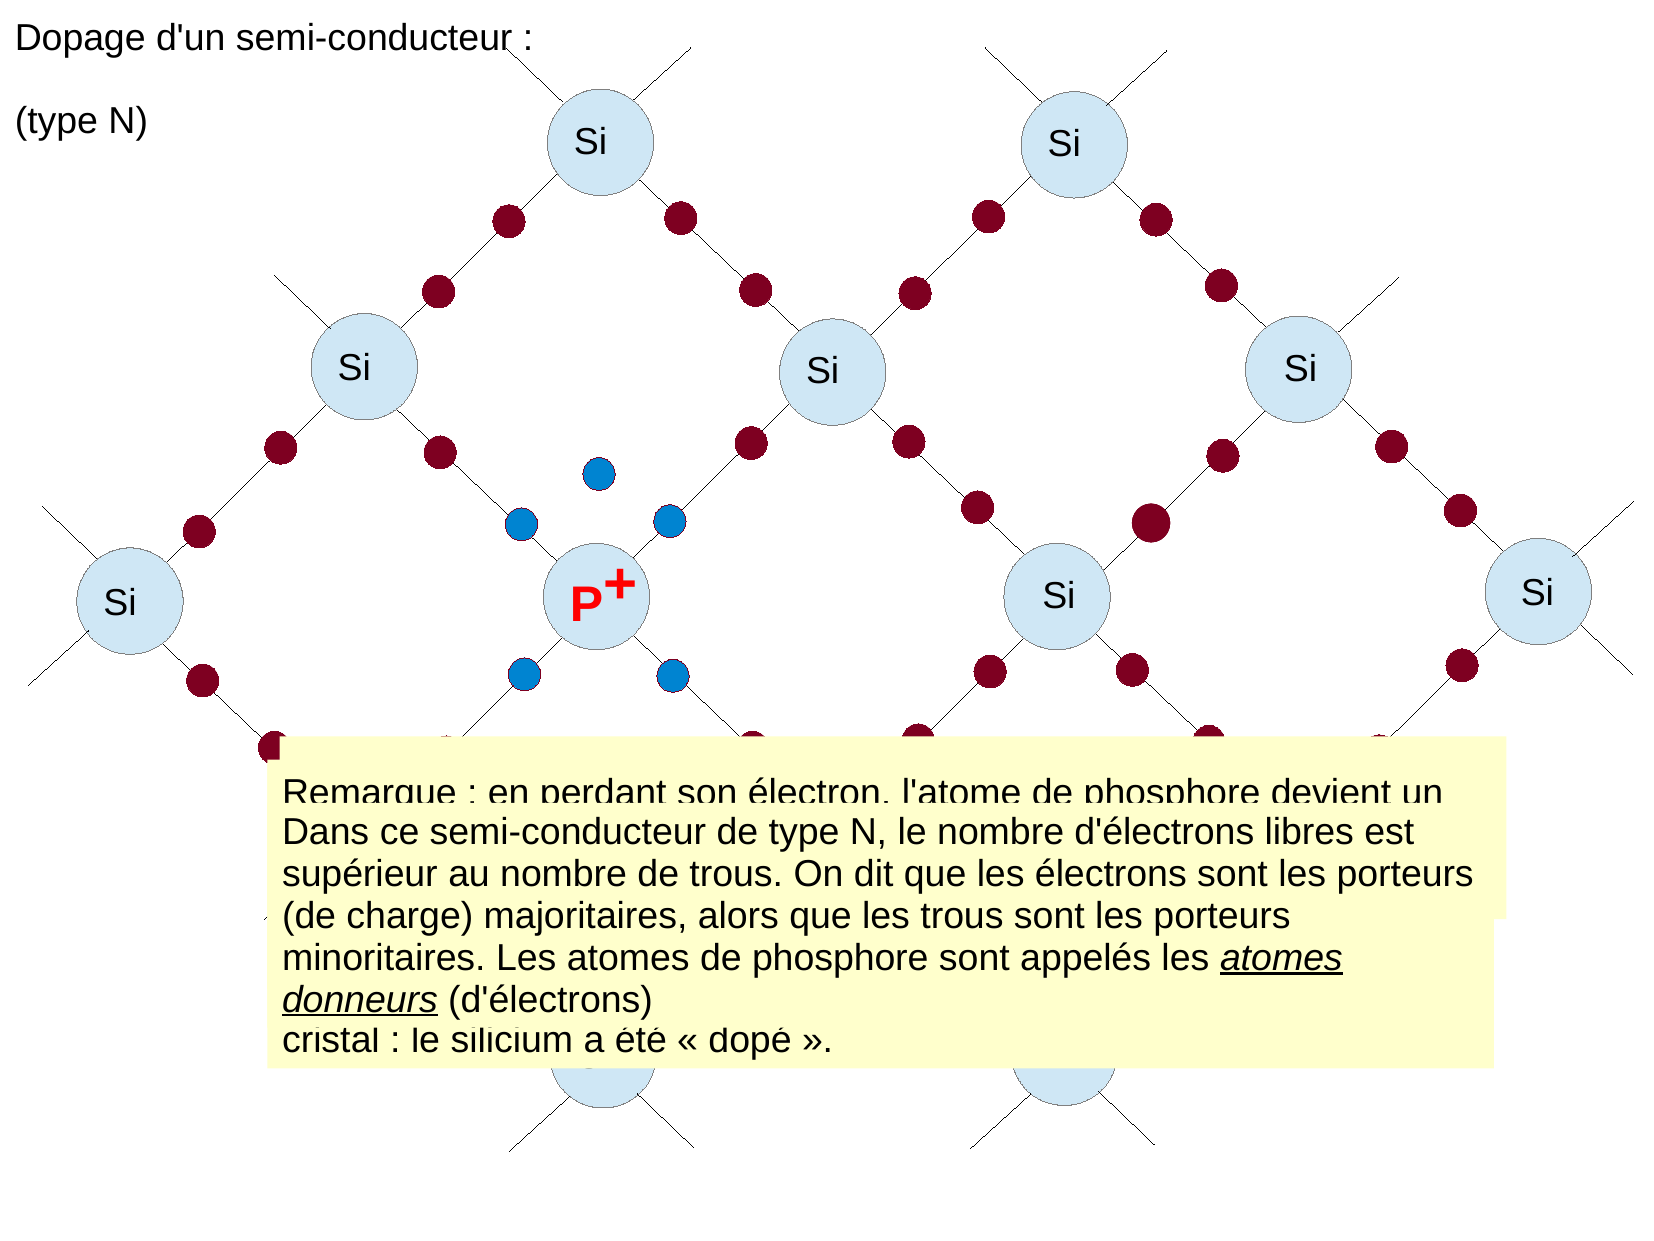

Dopage d'un semi-conducteur :
(type N)
Si
Si
Si
Si
Si
Si
Si
P
Si
Si
Si
Si
Si
Si
+
Le phénomène de création de paires électron-trou par agitation thermique continue de se produire dans le cristal.
L'introduction dans le cristal d'une « impureté » telle qu'un atome de phosphore en modifie le comportement électrique. En effet, l'atome de phosphore arrive avec 5 électrons sur sa couche externe, or seuls 4 de ces électrons pourront participer à des liaisons. Le cinquième électron, bien que lié au phosphore pourra s'en échapper très facilement, ce qui augmente alors le nombre d'électrons libres de se déplacer dans le cristal : le silicium a été « dopé ».
Remarque : en perdant son électron, l'atome de phosphore devient un ion positif.
Dans un matériau dopé de type N, on a :
 - des porteurs de charges négatifs (les électrons)
 - des ions positifs fixes dans le réseau cristallin
Dans ce semi-conducteur de type N, le nombre d'électrons libres est supérieur au nombre de trous. On dit que les électrons sont les porteurs (de charge) majoritaires, alors que les trous sont les porteurs minoritaires. Les atomes de phosphore sont appelés les atomes donneurs (d'électrons)